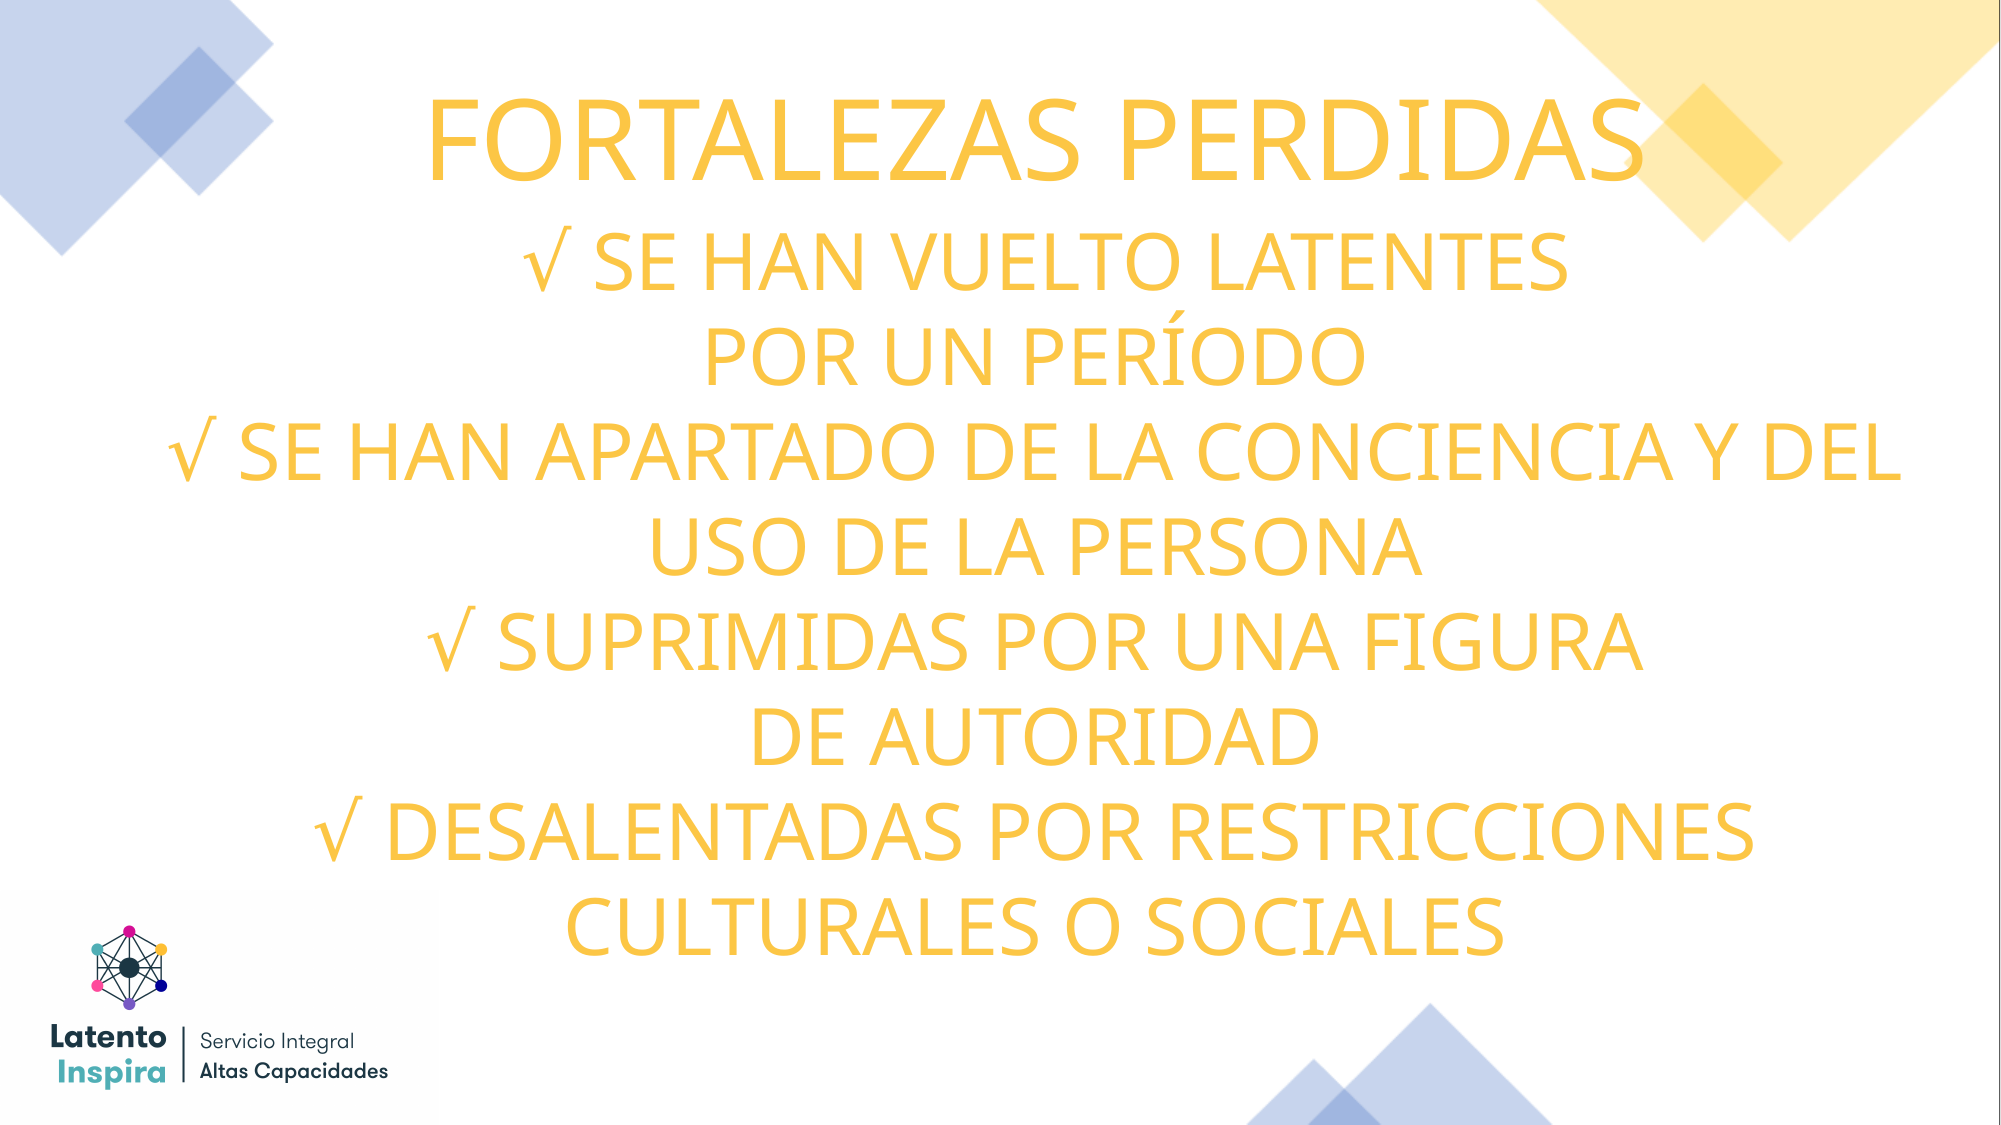

FORTALEZAS PERDIDAS
 √ SE HAN VUELTO LATENTES
POR UN PERÍODO
√ SE HAN APARTADO DE LA CONCIENCIA Y DEL USO DE LA PERSONA
√ SUPRIMIDAS POR UNA FIGURA
DE AUTORIDAD
√ DESALENTADAS POR RESTRICCIONES CULTURALES O SOCIALES